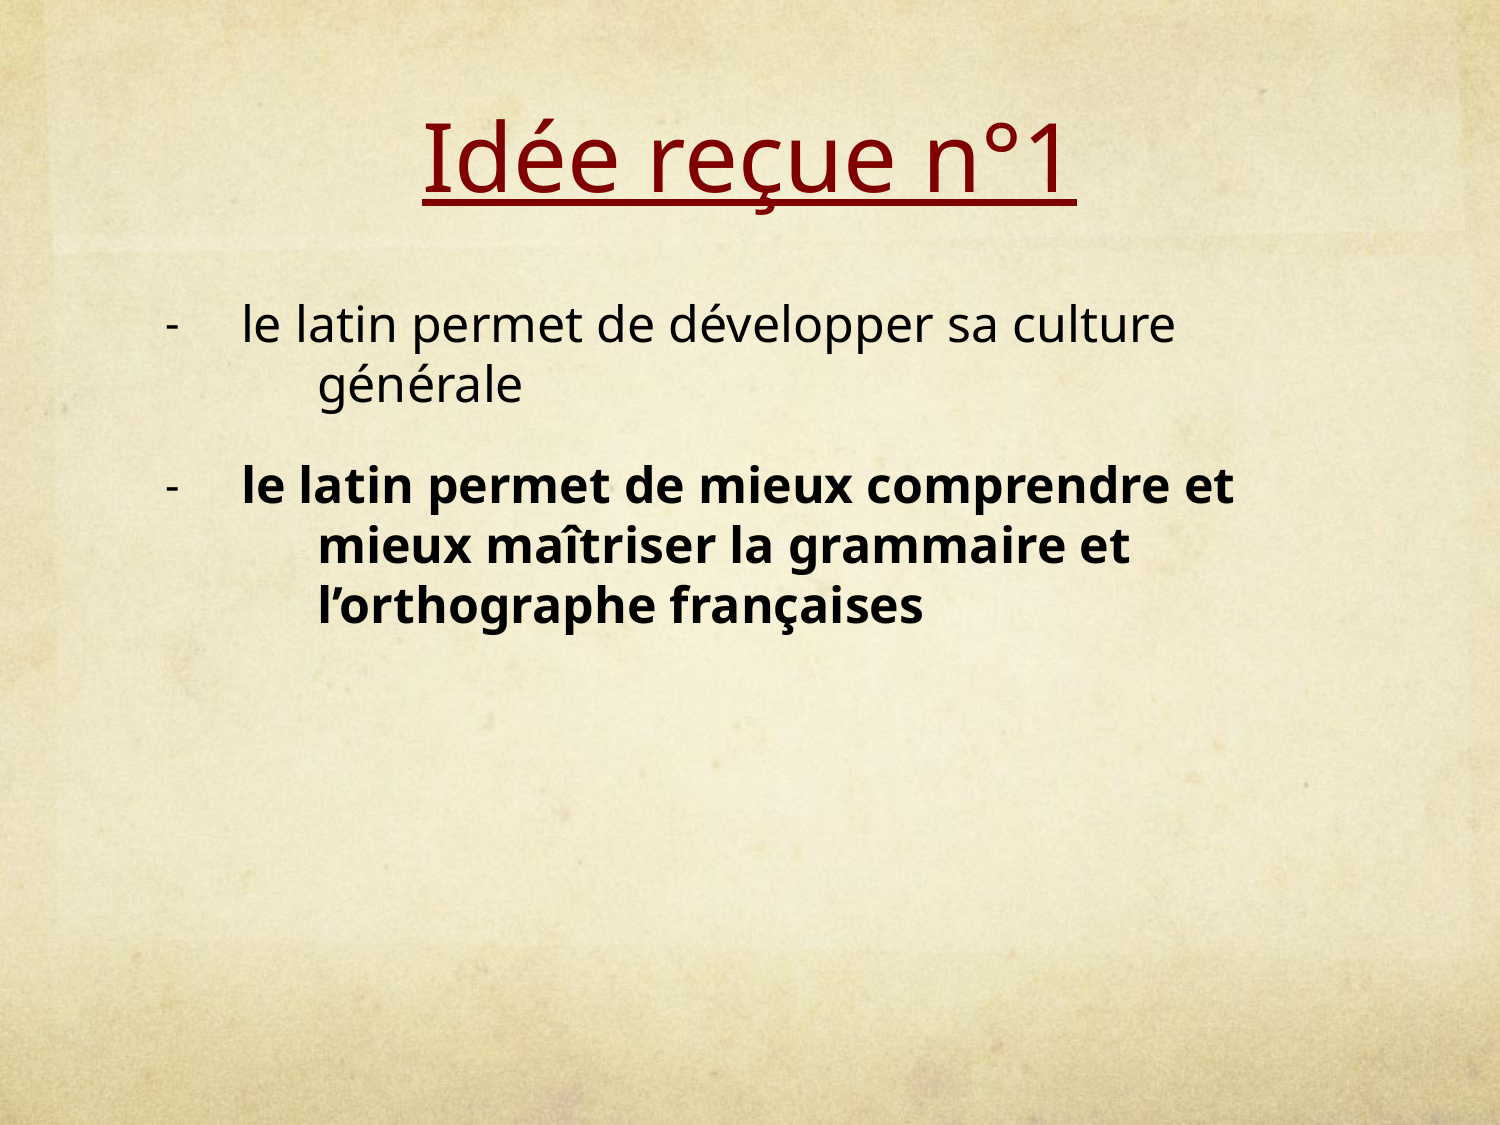

# Idée reçue n°1
le latin permet de développer sa culture générale
le latin permet de mieux comprendre et mieux maîtriser la grammaire et l’orthographe françaises